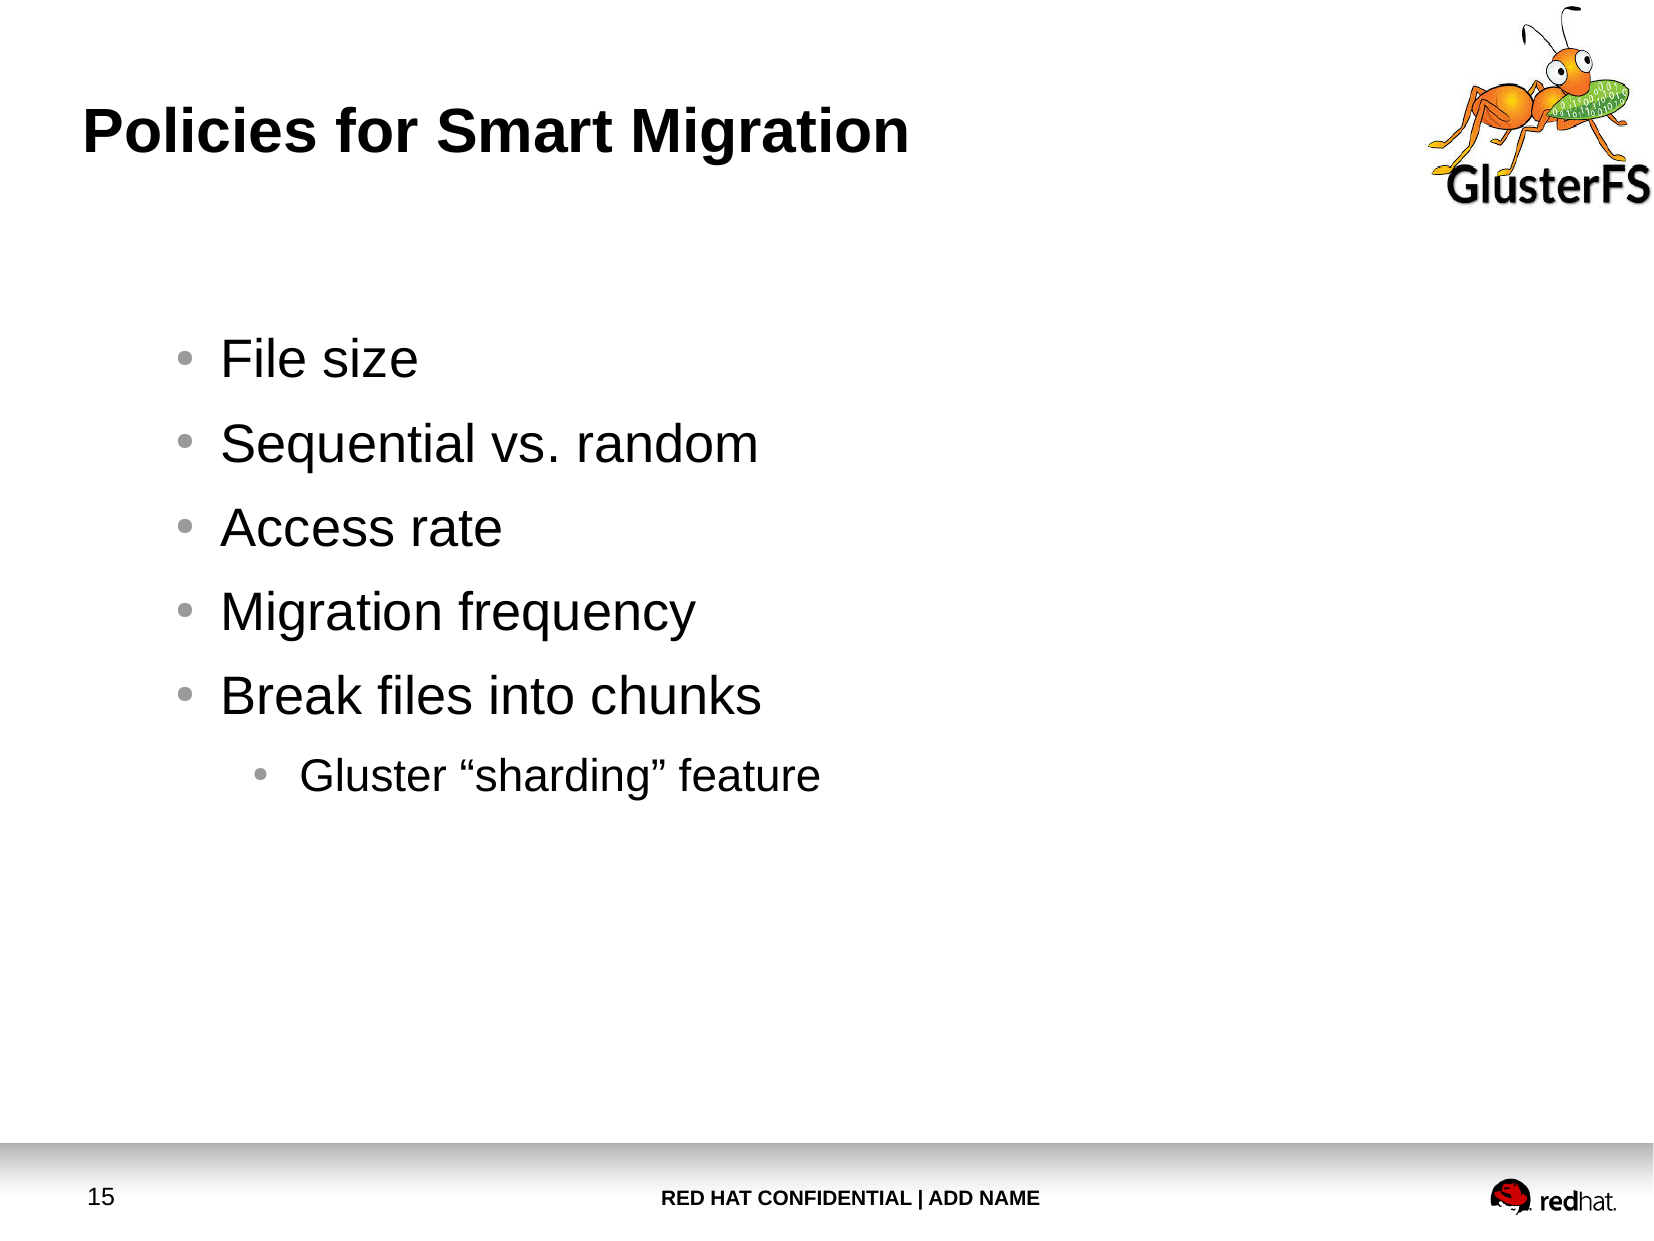

# Policies for Smart Migration
File size
Sequential vs. random
Access rate
Migration frequency
Break files into chunks
Gluster “sharding” feature